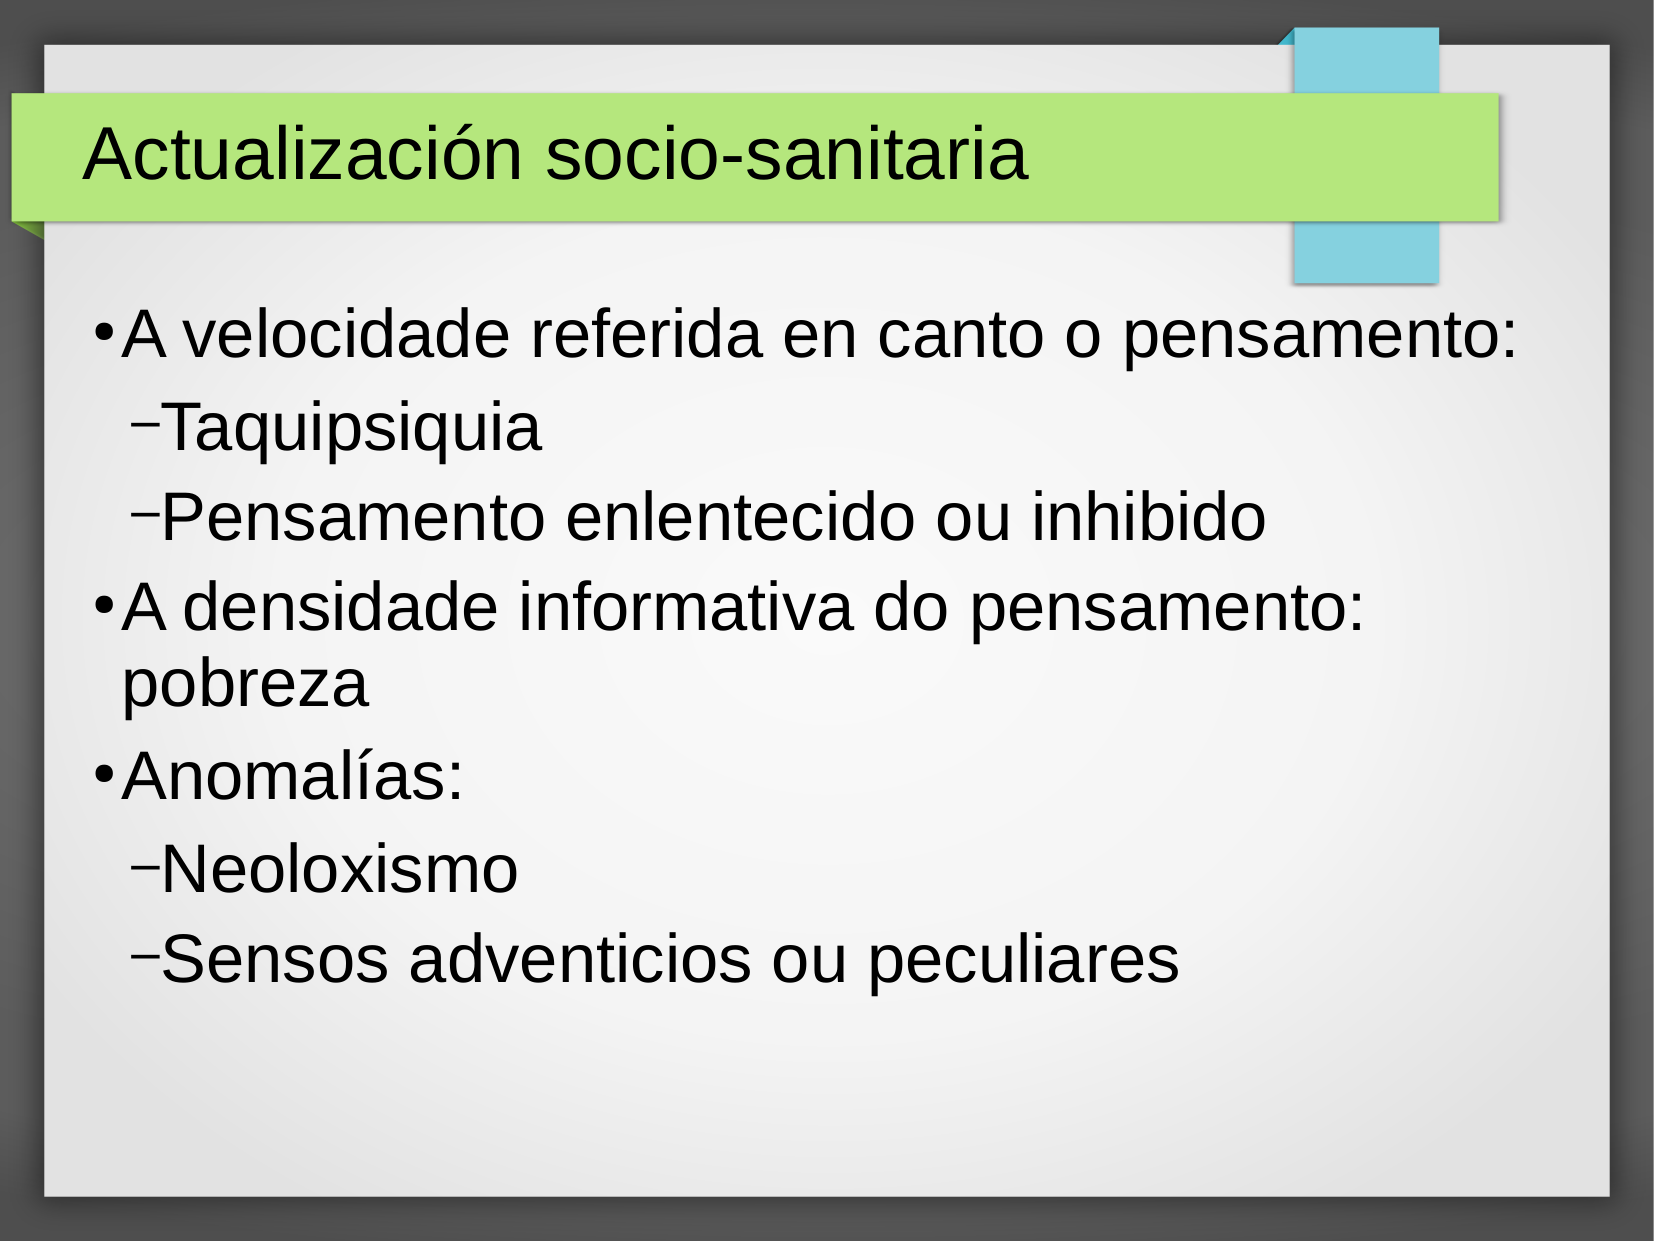

# Actualización socio-sanitaria
A velocidade referida en canto o pensamento:
Taquipsiquia
Pensamento enlentecido ou inhibido
A densidade informativa do pensamento: pobreza
Anomalías:
Neoloxismo
Sensos adventicios ou peculiares